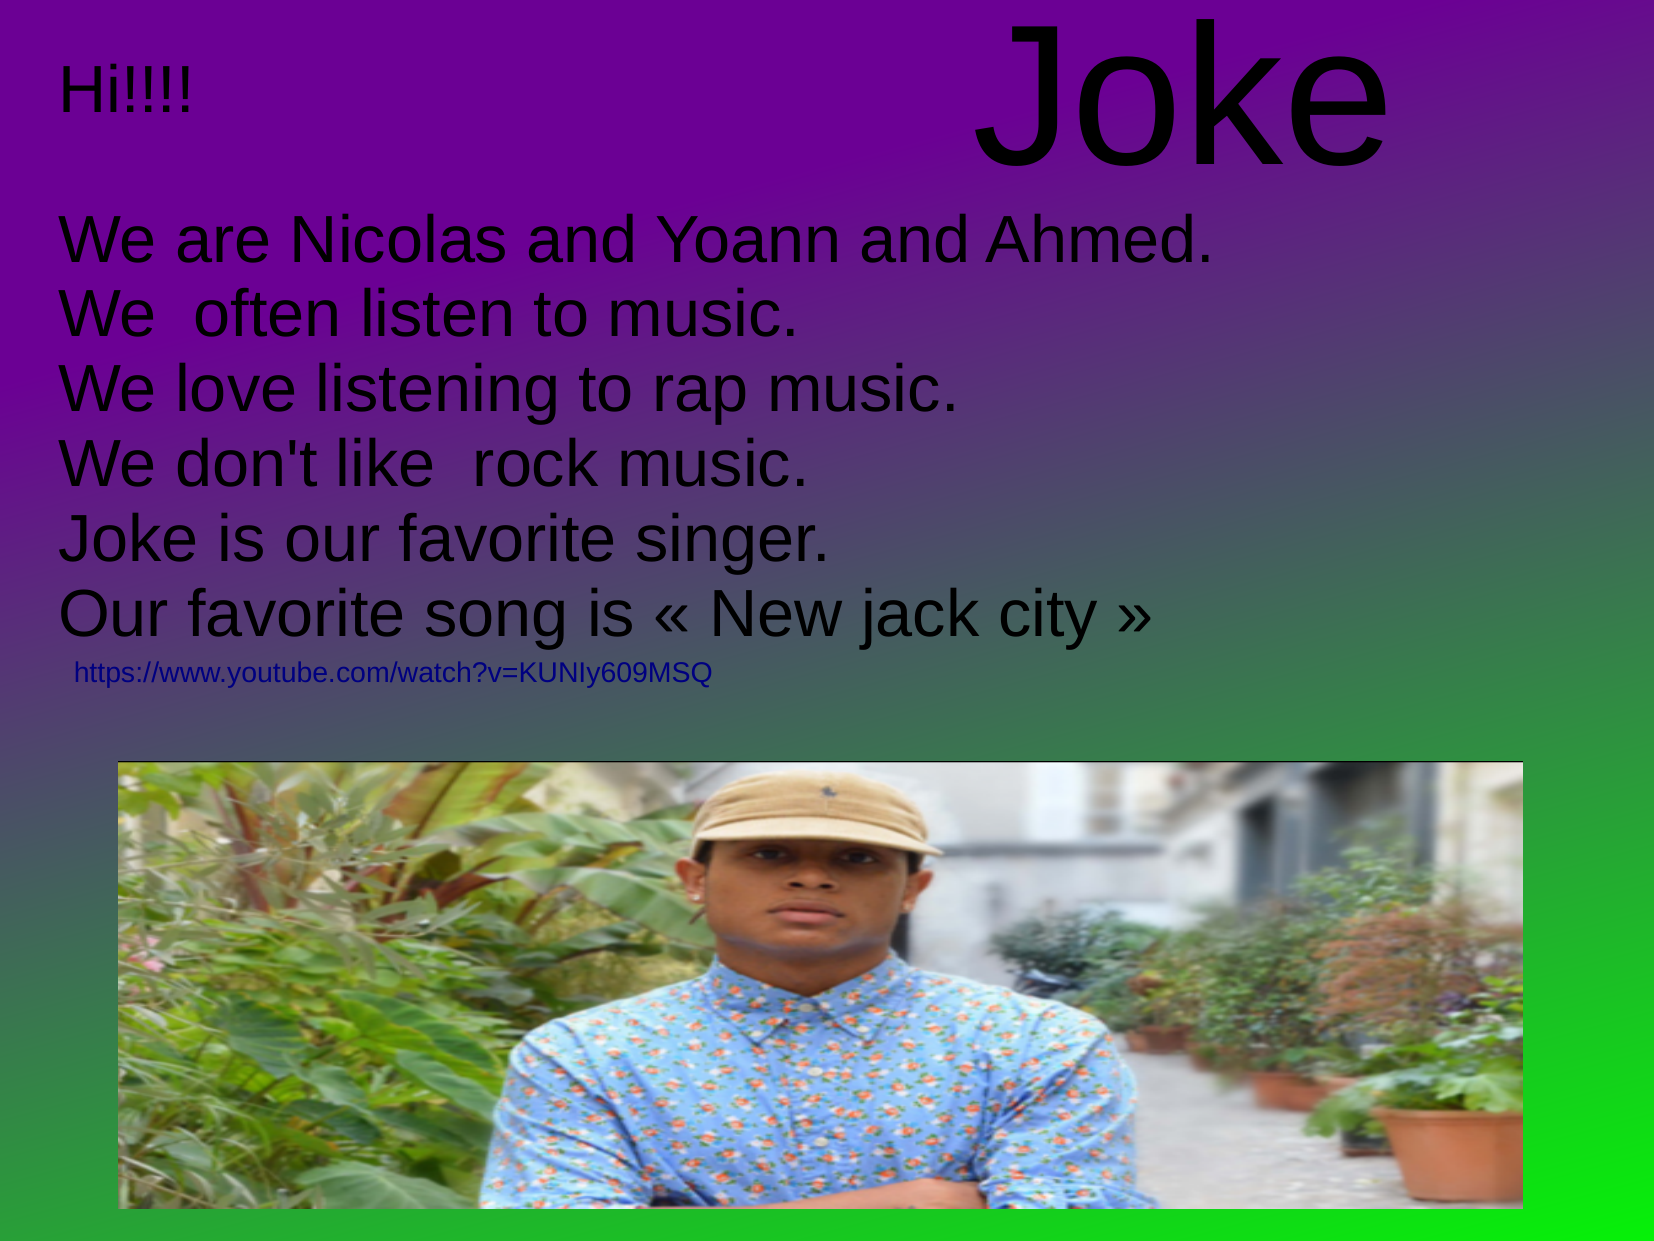

Joke
Hi!!!!
We are Nicolas and Yoann and Ahmed.
We often listen to music.
We love listening to rap music.
We don't like rock music.
Joke is our favorite singer.
Our favorite song is « New jack city »
https://www.youtube.com/watch?v=KUNIy609MSQ